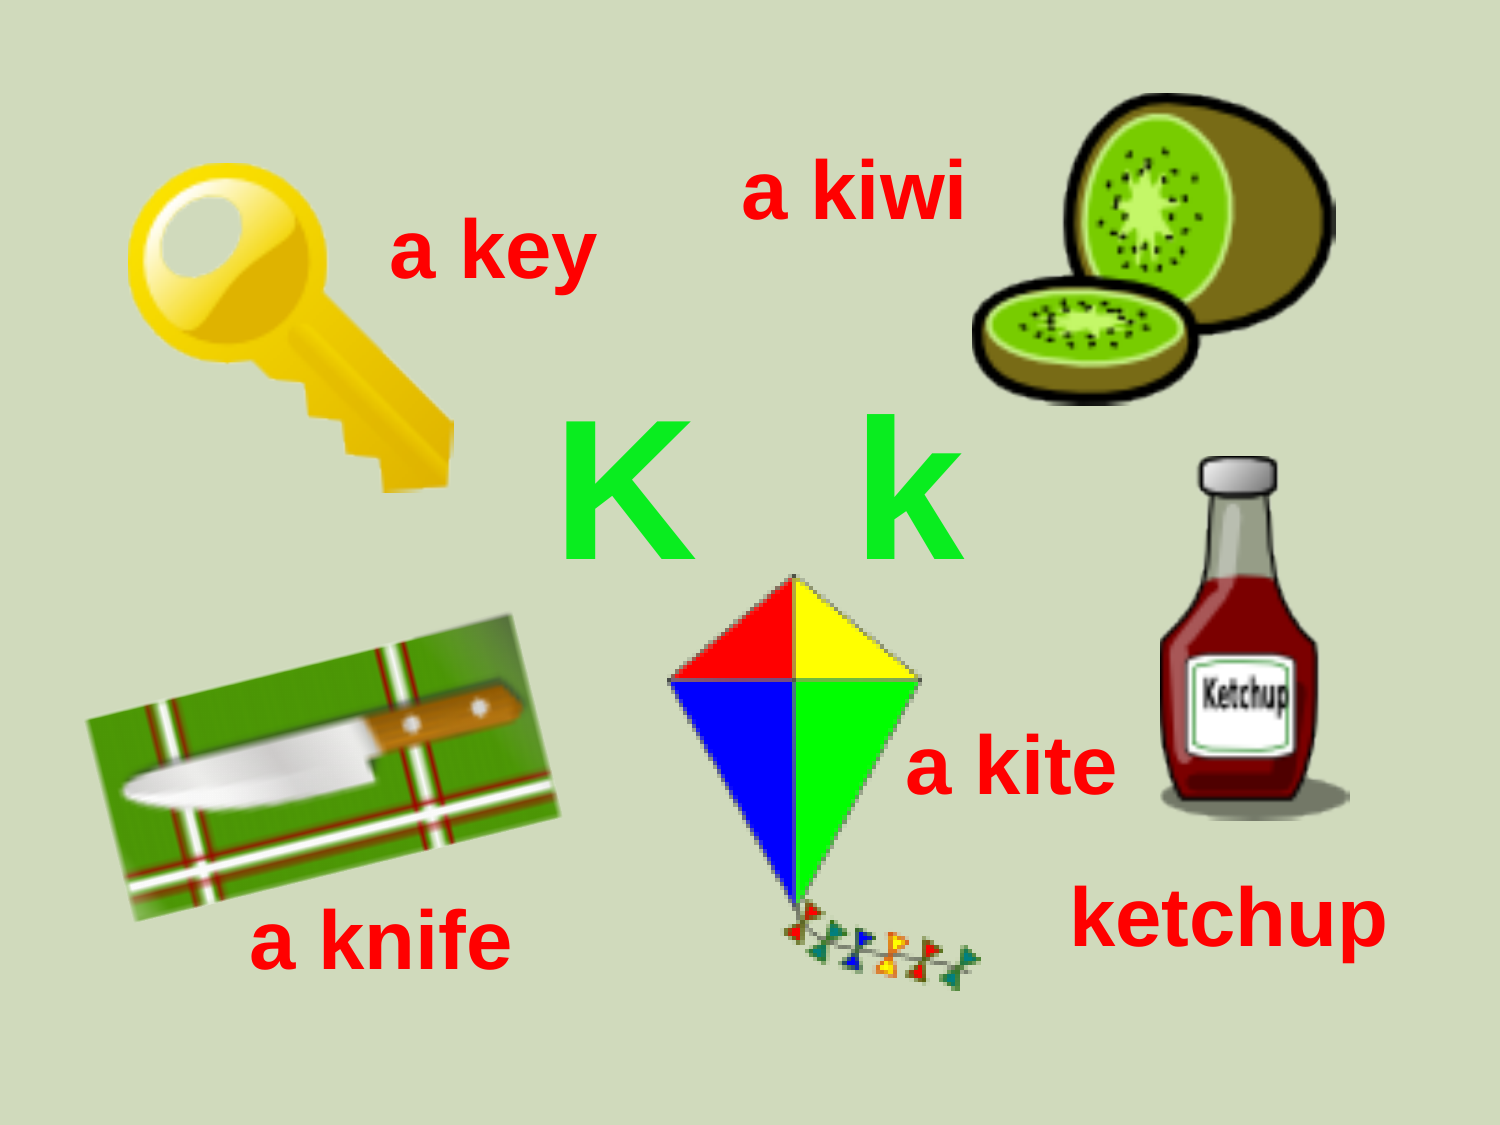

a kiwi
a key
K 	k
a kite
ketchup
a knife